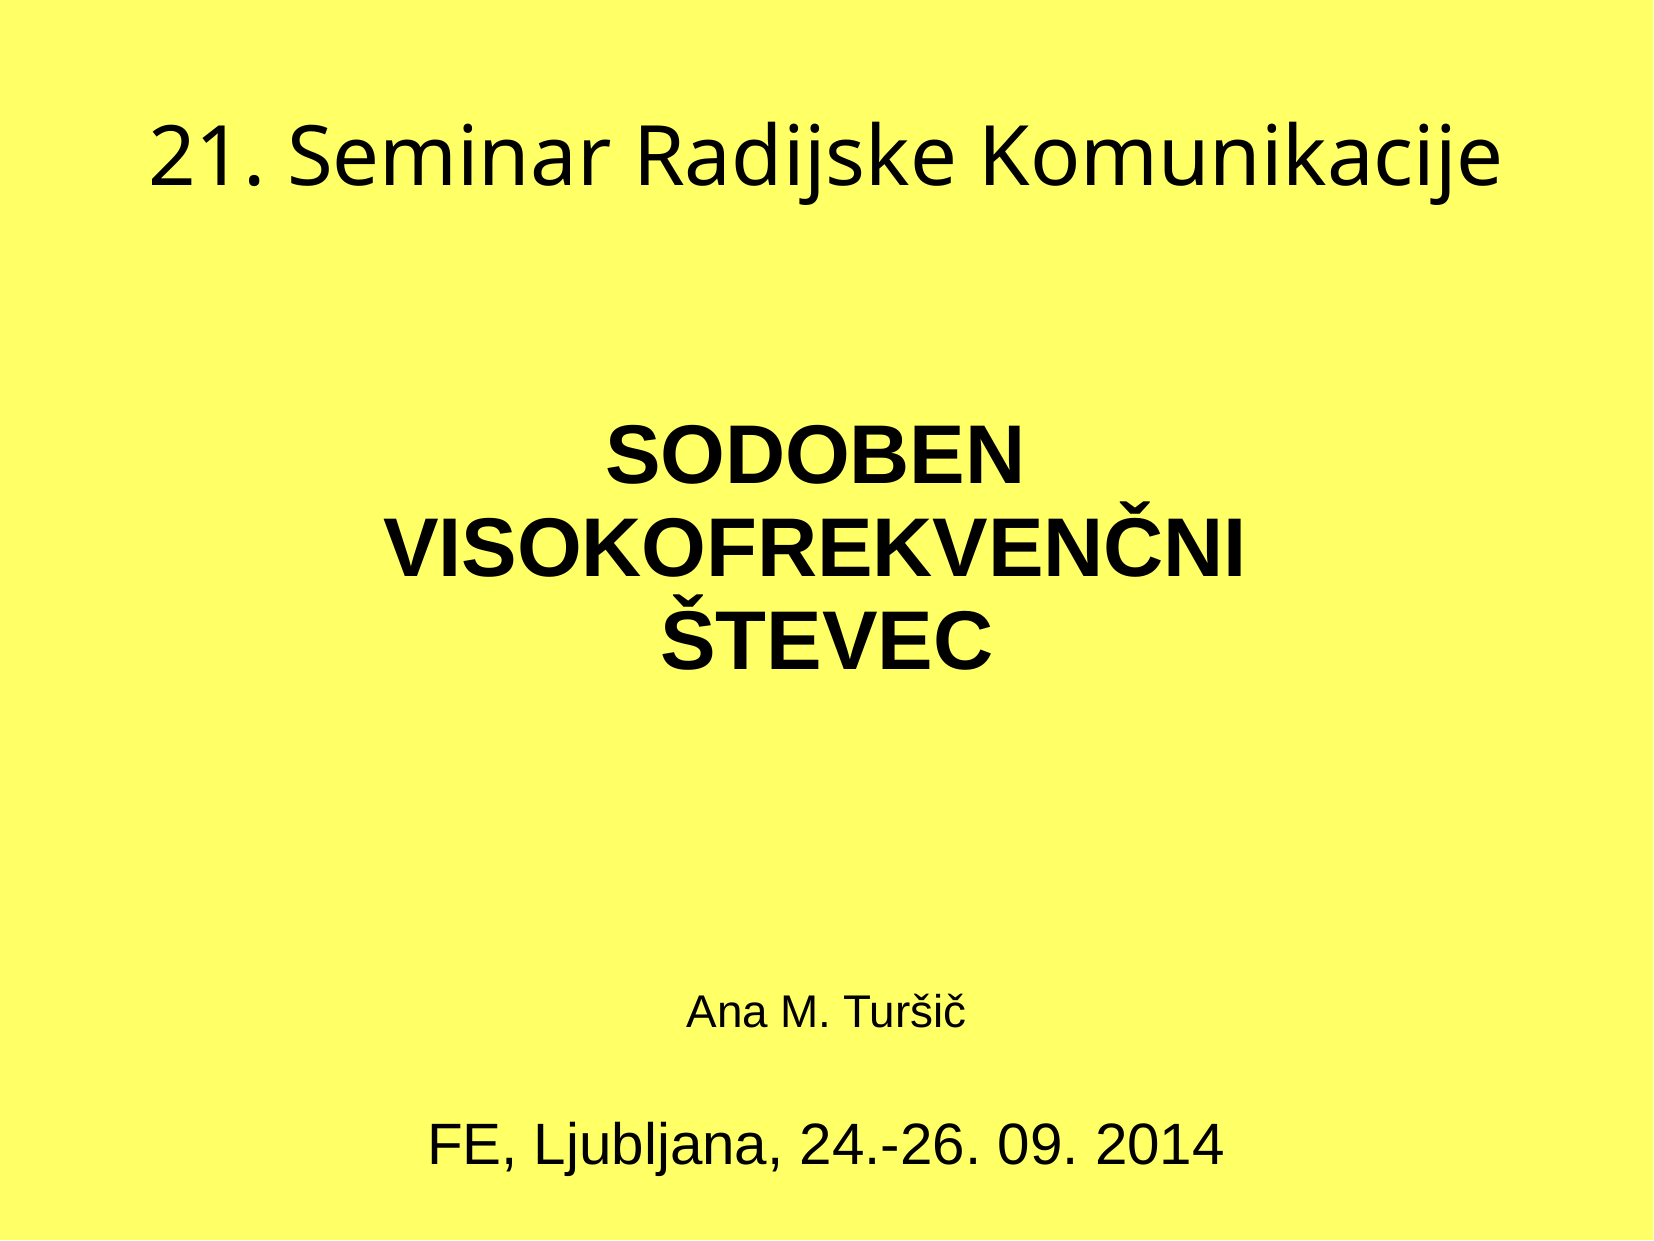

# 21. Seminar Radijske Komunikacije
SODOBEN
VISOKOFREKVENČNI
ŠTEVEC
Ana M. Turšič
FE, Ljubljana, 24.-26. 09. 2014